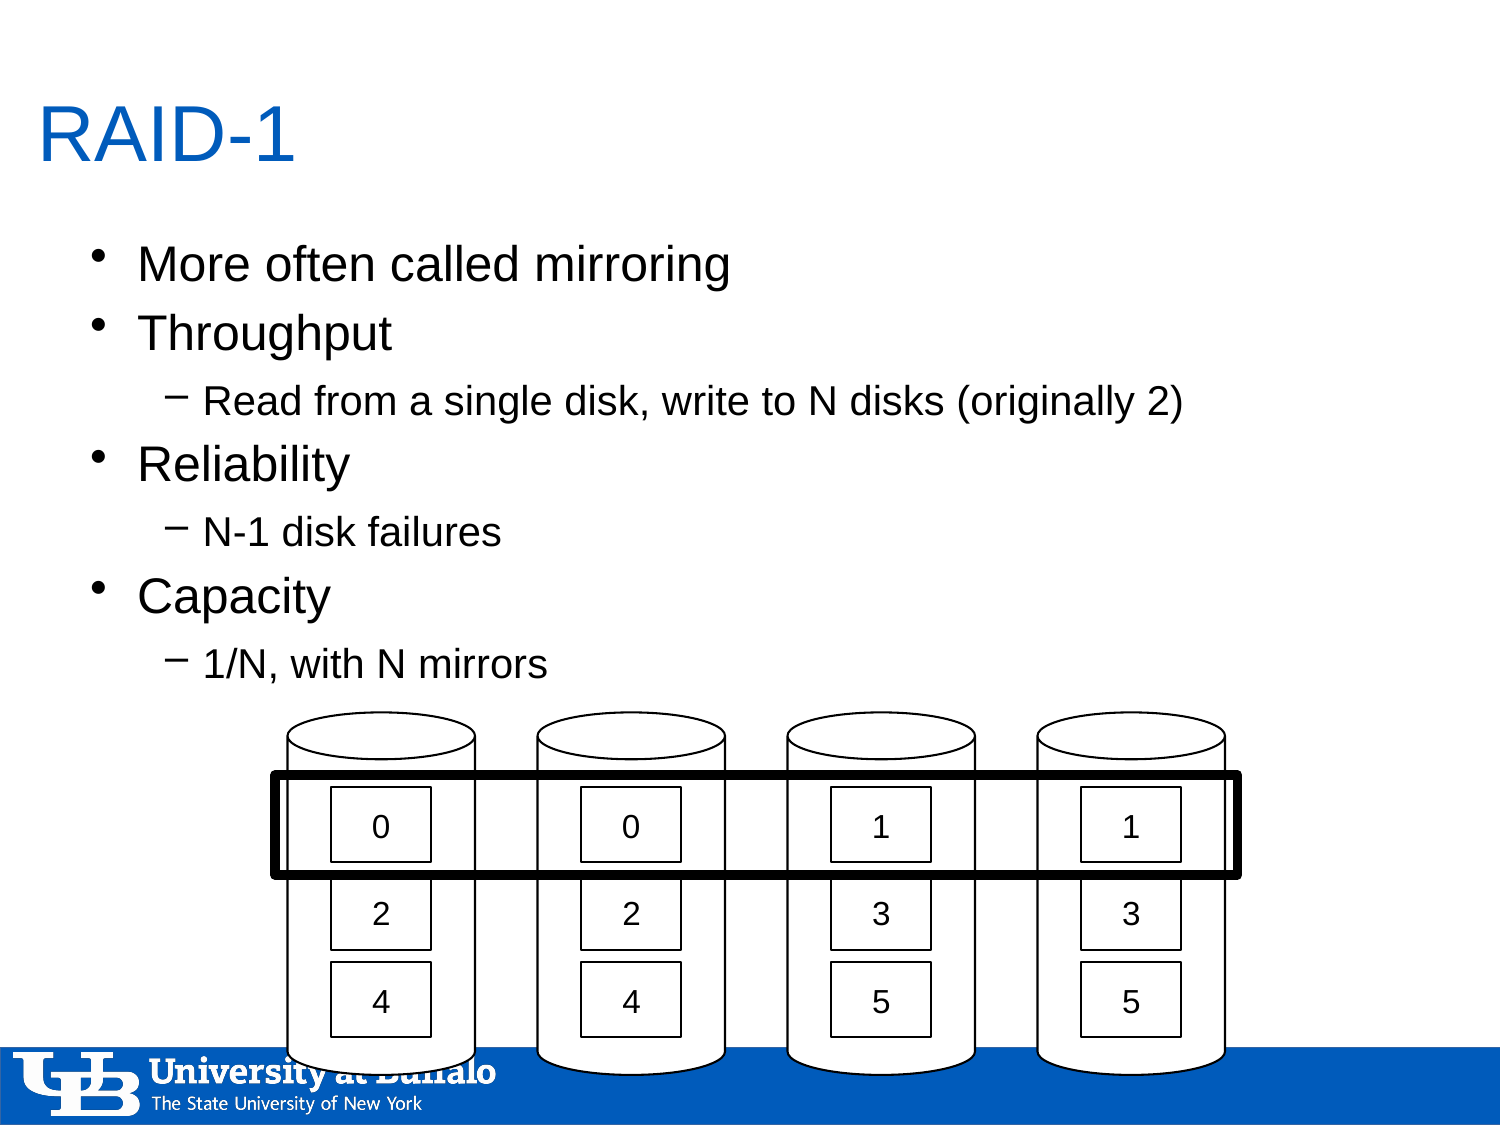

# RAID-1
More often called mirroring
Throughput
Read from a single disk, write to N disks (originally 2)
Reliability
N-1 disk failures
Capacity
1/N, with N mirrors
0
0
1
1
2
2
3
3
4
4
5
5